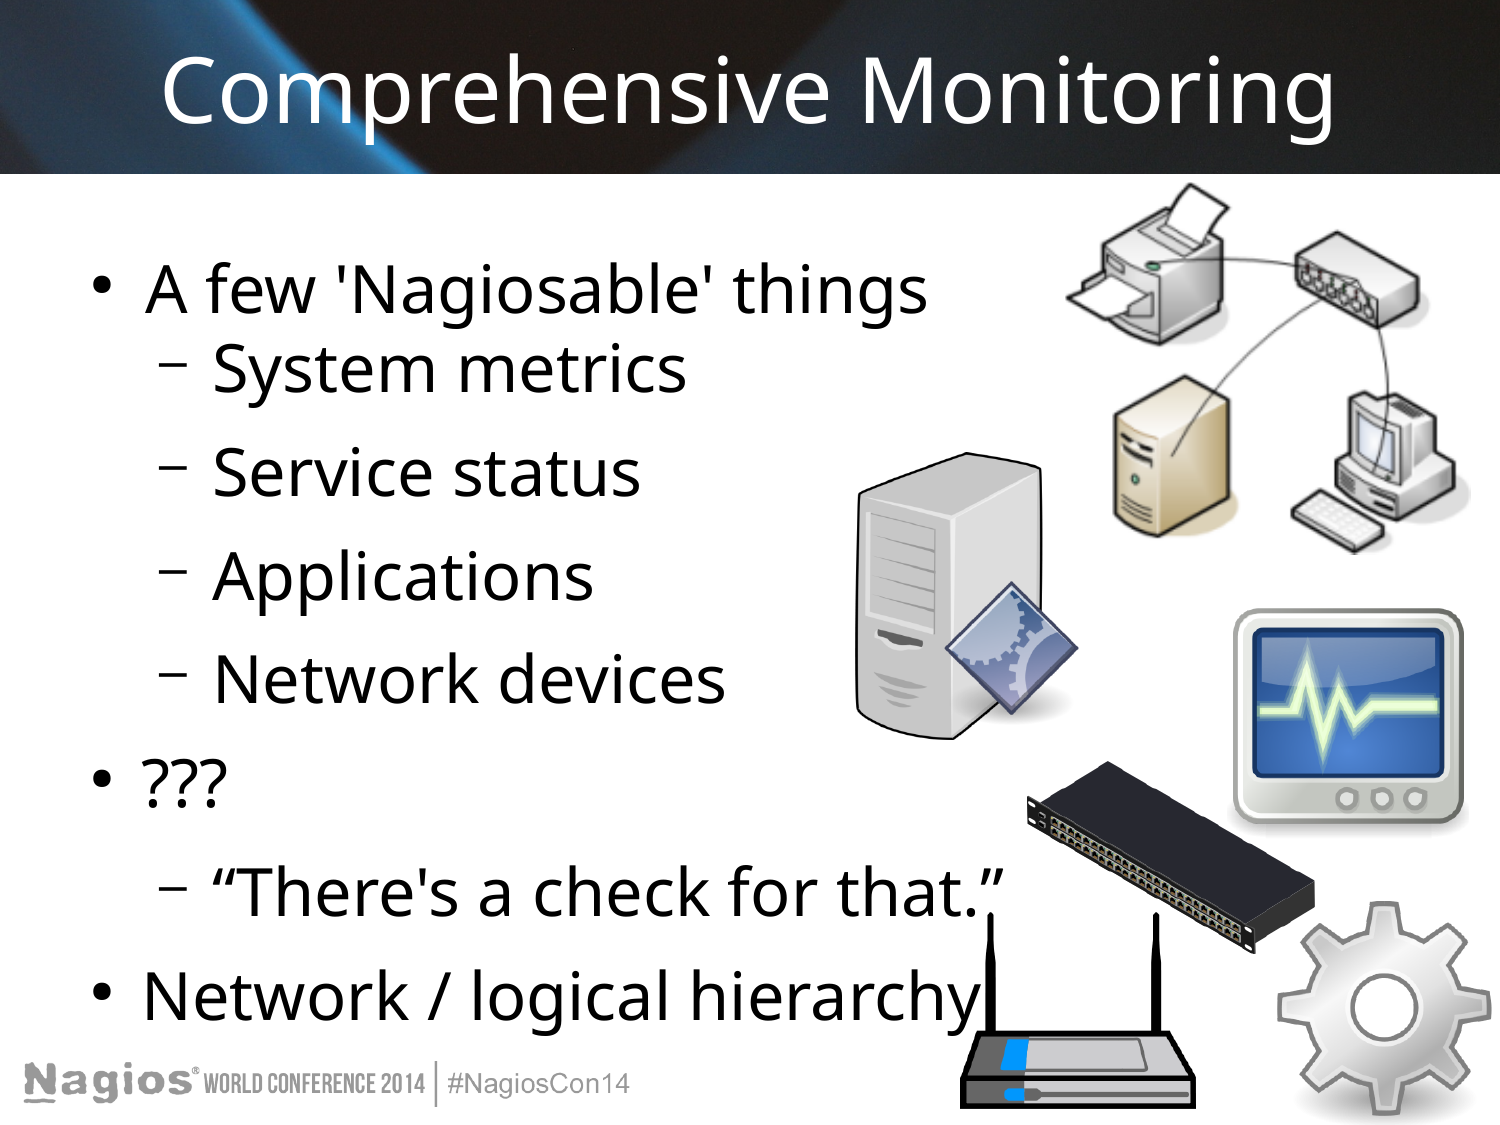

# Comprehensive Monitoring
A few 'Nagiosable' things
System metrics
Service status
Applications
Network devices
???
“There's a check for that.”
Network / logical hierarchy